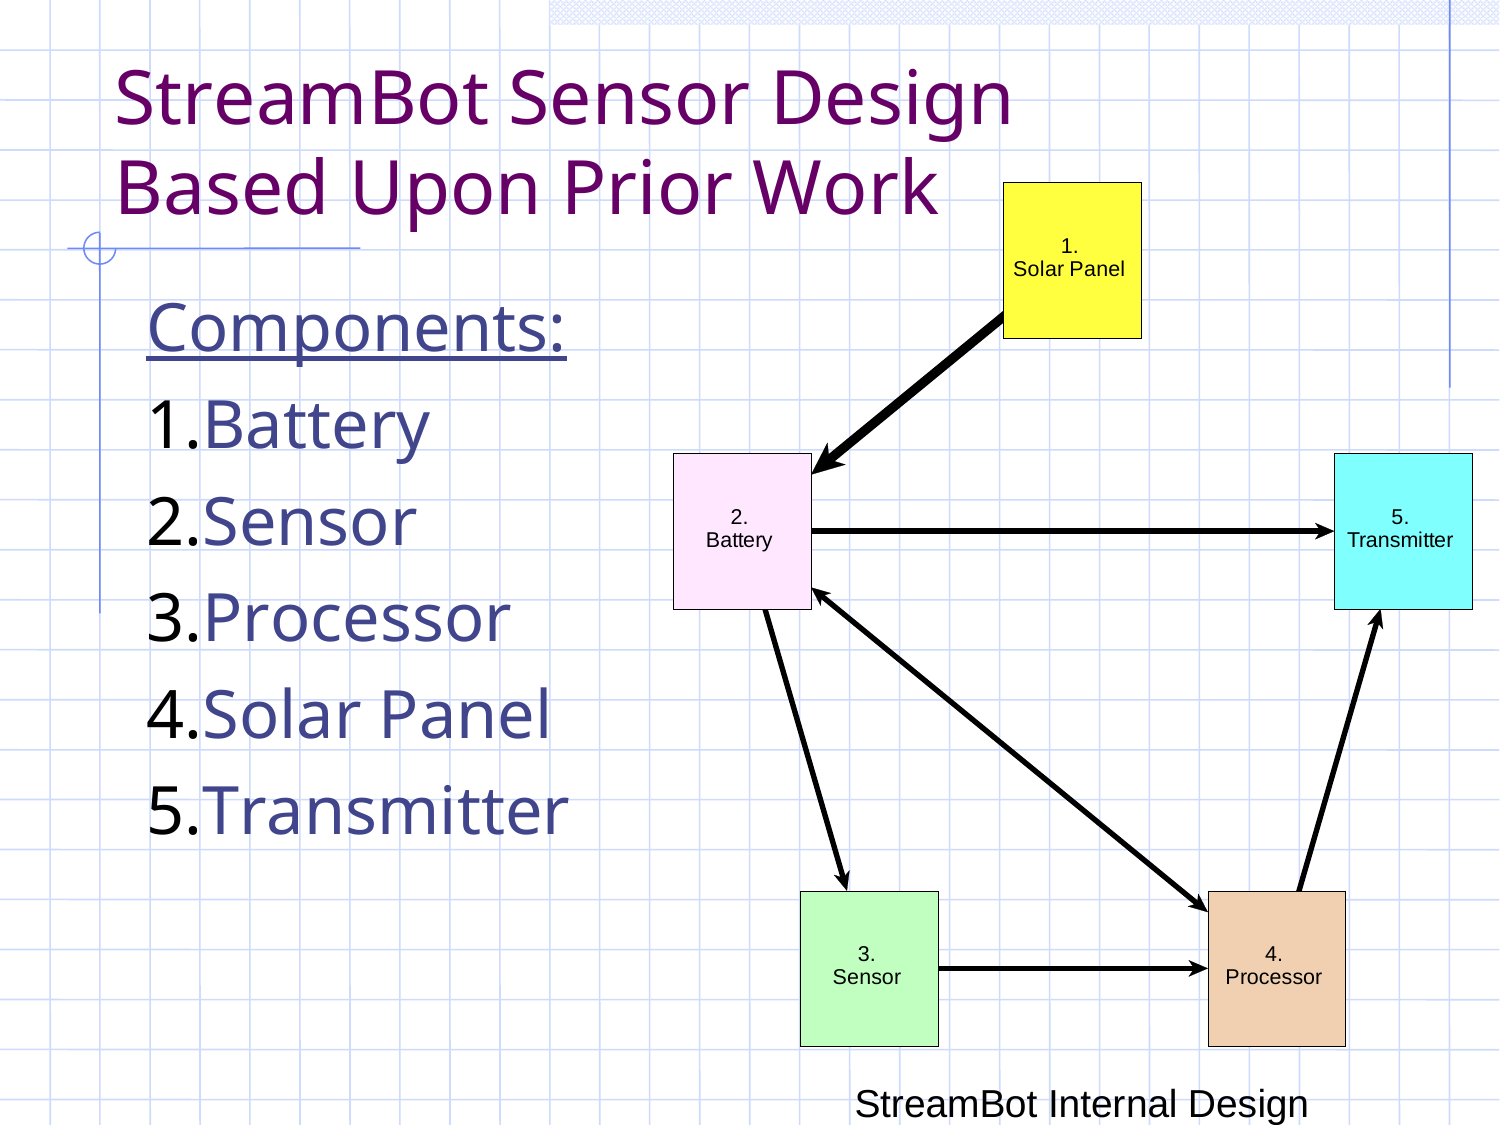

# StreamBot Sensor Design Based Upon Prior Work
Components:
Battery
Sensor
Processor
Solar Panel
Transmitter